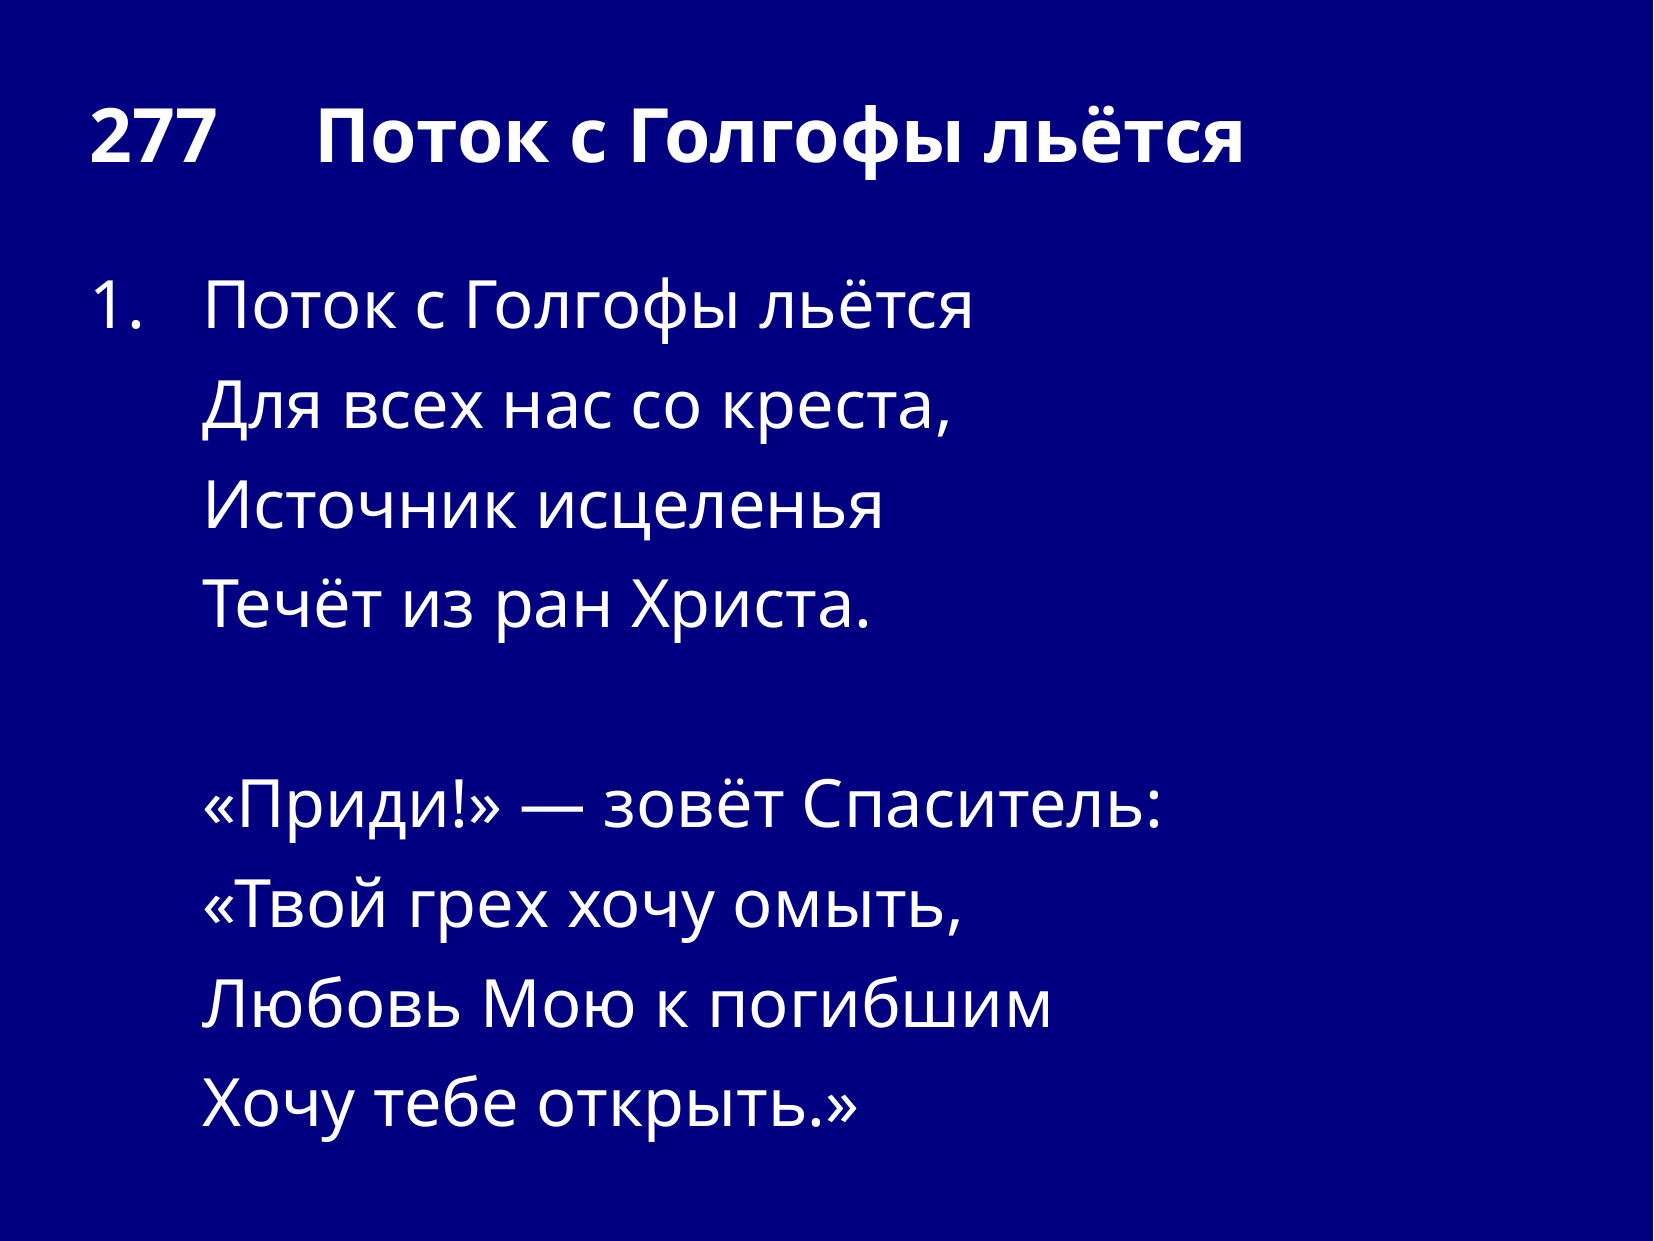

277	Поток с Голгофы льётся
1.	Поток с Голгофы льётся
	Для всех нас со креста,
	Источник исцеленья
	Течёт из ран Христа.
	«Приди!» — зовёт Спаситель:
	«Твой грех хочу омыть,
	Любовь Мою к погибшим
	Хочу тебе открыть.»